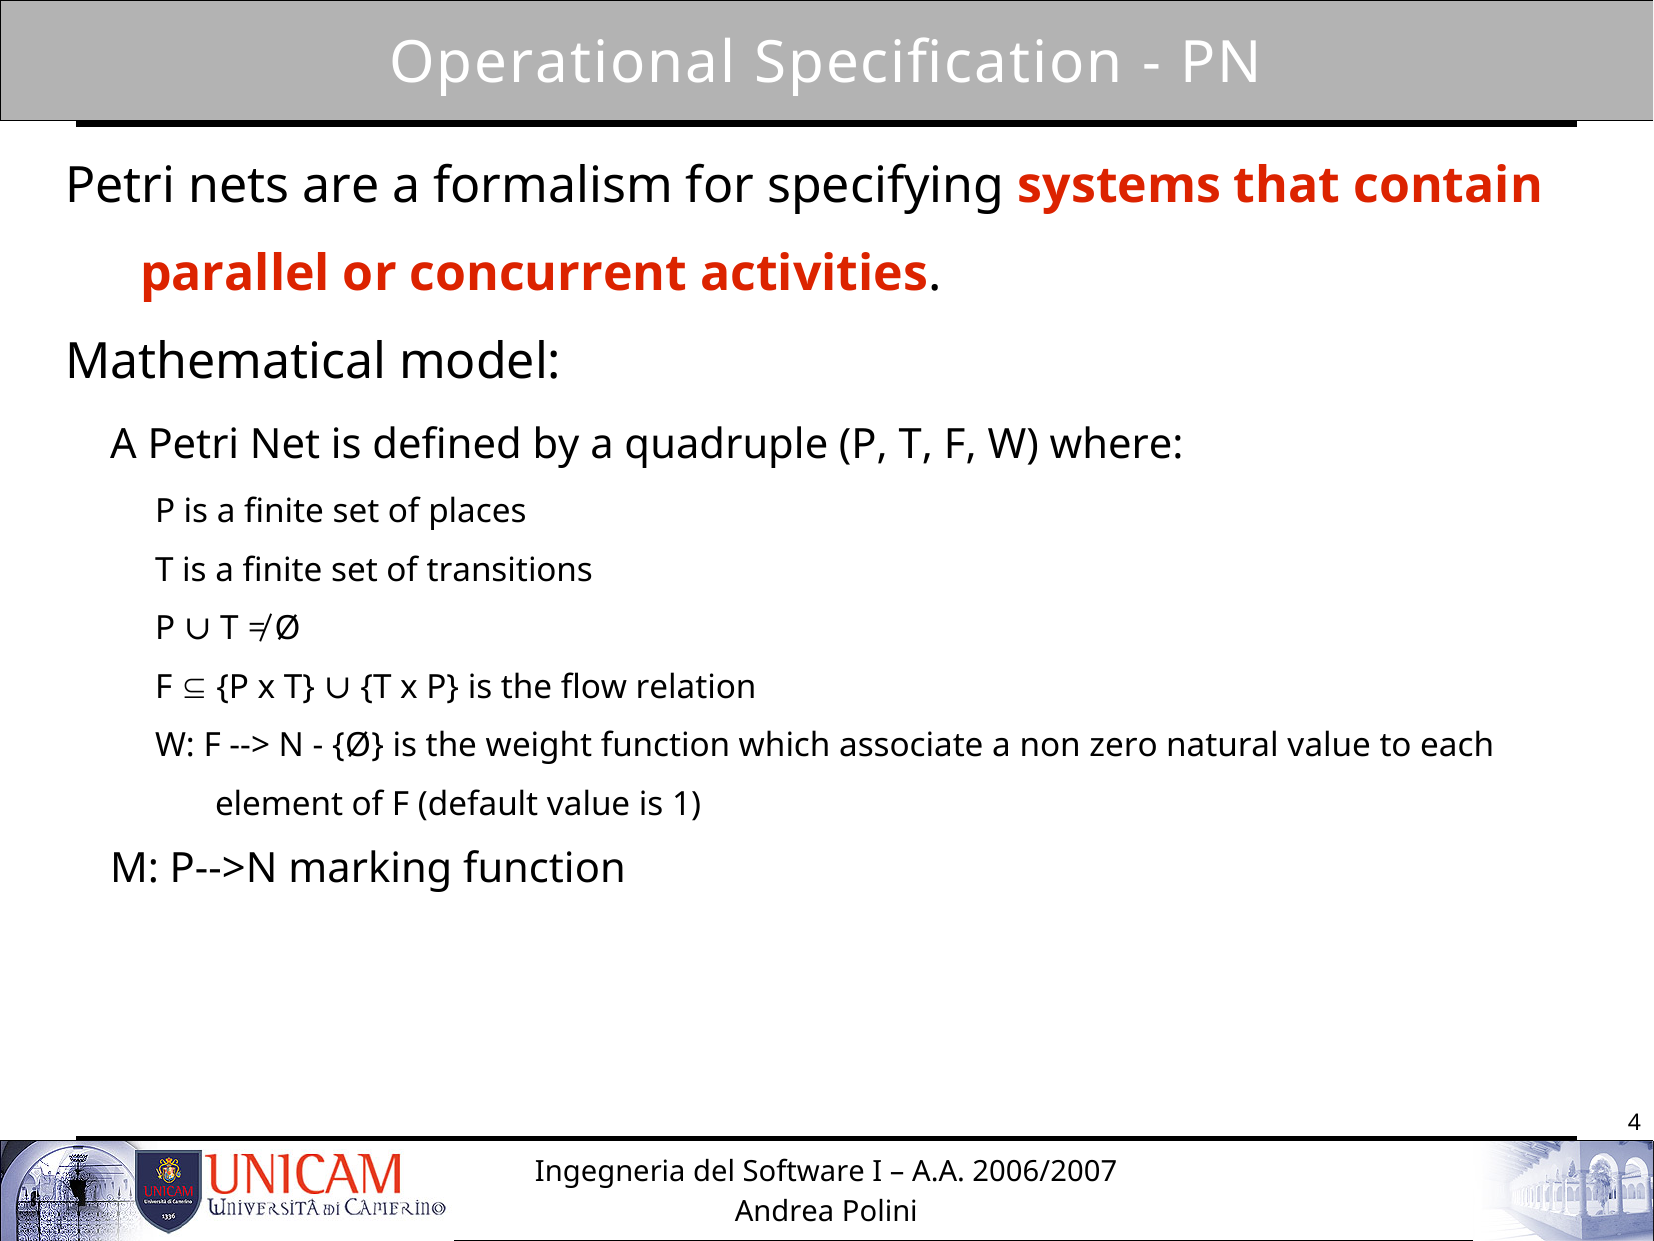

# Operational Specification - PN
Petri nets are a formalism for specifying systems that contain parallel or concurrent activities.
Mathematical model:
A Petri Net is defined by a quadruple (P, T, F, W) where:
P is a finite set of places
T is a finite set of transitions
P ∪ T ≠ Ø
F  {P x T} ∪ {T x P} is the flow relation
W: F --> N - {Ø} is the weight function which associate a non zero natural value to each element of F (default value is 1)
M: P-->N marking function
4